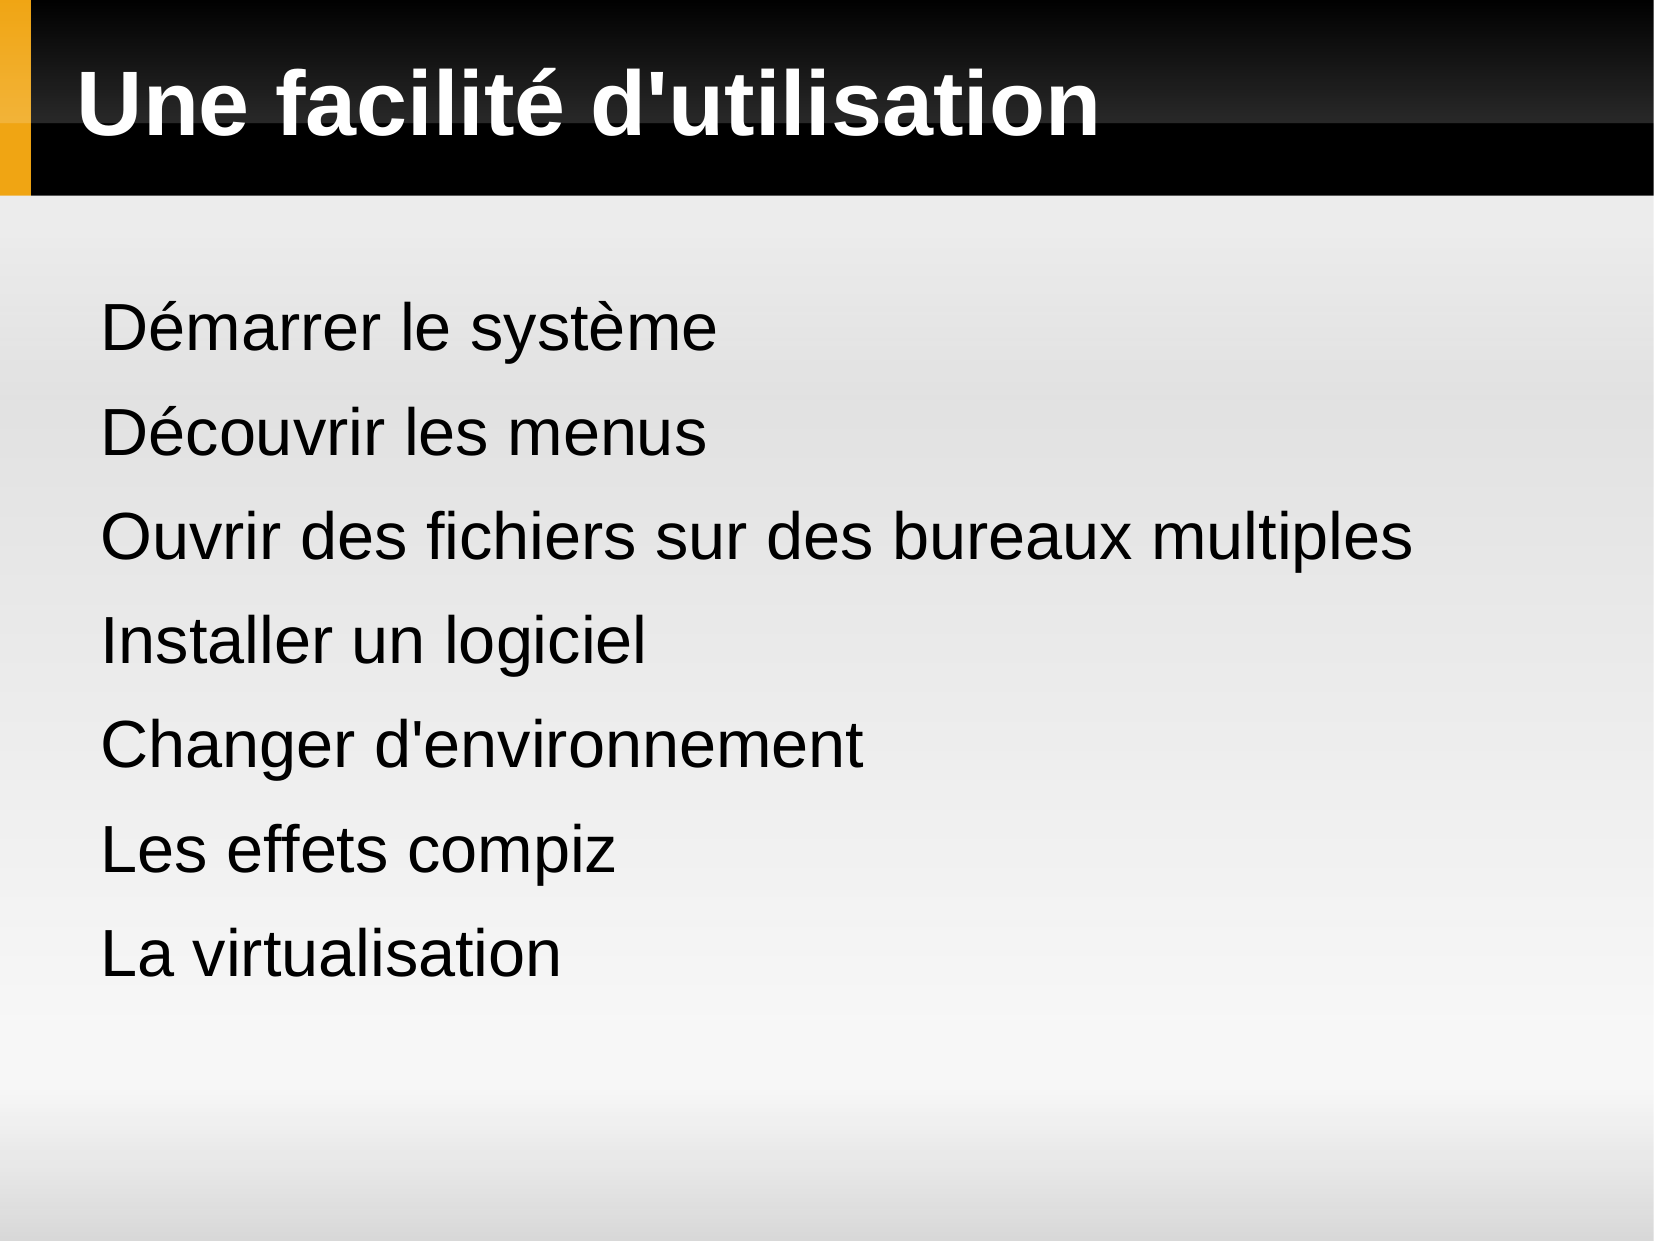

# Une facilité d'utilisation
Démarrer le système
Découvrir les menus
Ouvrir des fichiers sur des bureaux multiples
Installer un logiciel
Changer d'environnement
Les effets compiz
La virtualisation